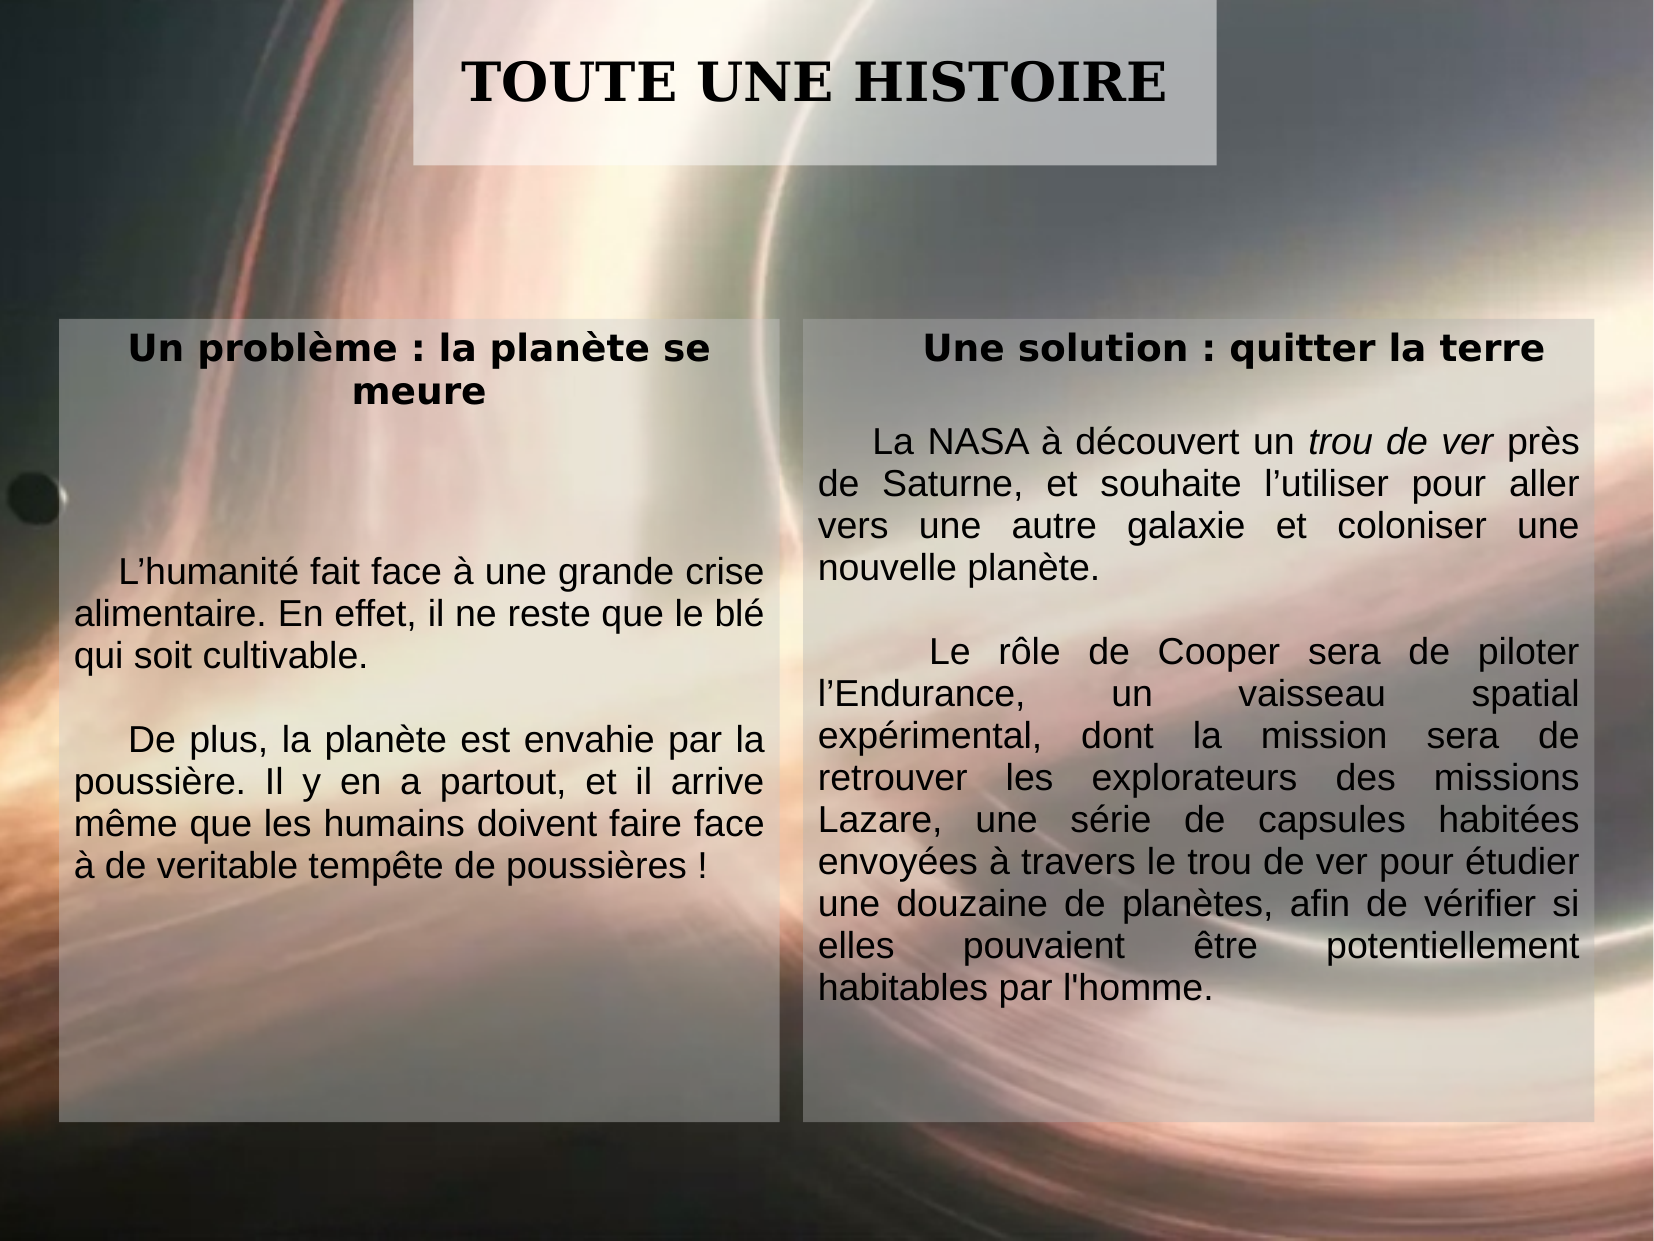

TOUTE UNE HISTOIRE
Un problème : la planète se meure
Une solution : quitter la terre
 La NASA à découvert un trou de ver près de Saturne, et souhaite l’utiliser pour aller vers une autre galaxie et coloniser une nouvelle planète.
 Le rôle de Cooper sera de piloter l’Endurance, un vaisseau spatial expérimental, dont la mission sera de retrouver les explorateurs des missions Lazare, une série de capsules habitées envoyées à travers le trou de ver pour étudier une douzaine de planètes, afin de vérifier si elles pouvaient être potentiellement habitables par l'homme.
 L’humanité fait face à une grande crise alimentaire. En effet, il ne reste que le blé qui soit cultivable.
 De plus, la planète est envahie par la poussière. Il y en a partout, et il arrive même que les humains doivent faire face à de veritable tempête de poussières !